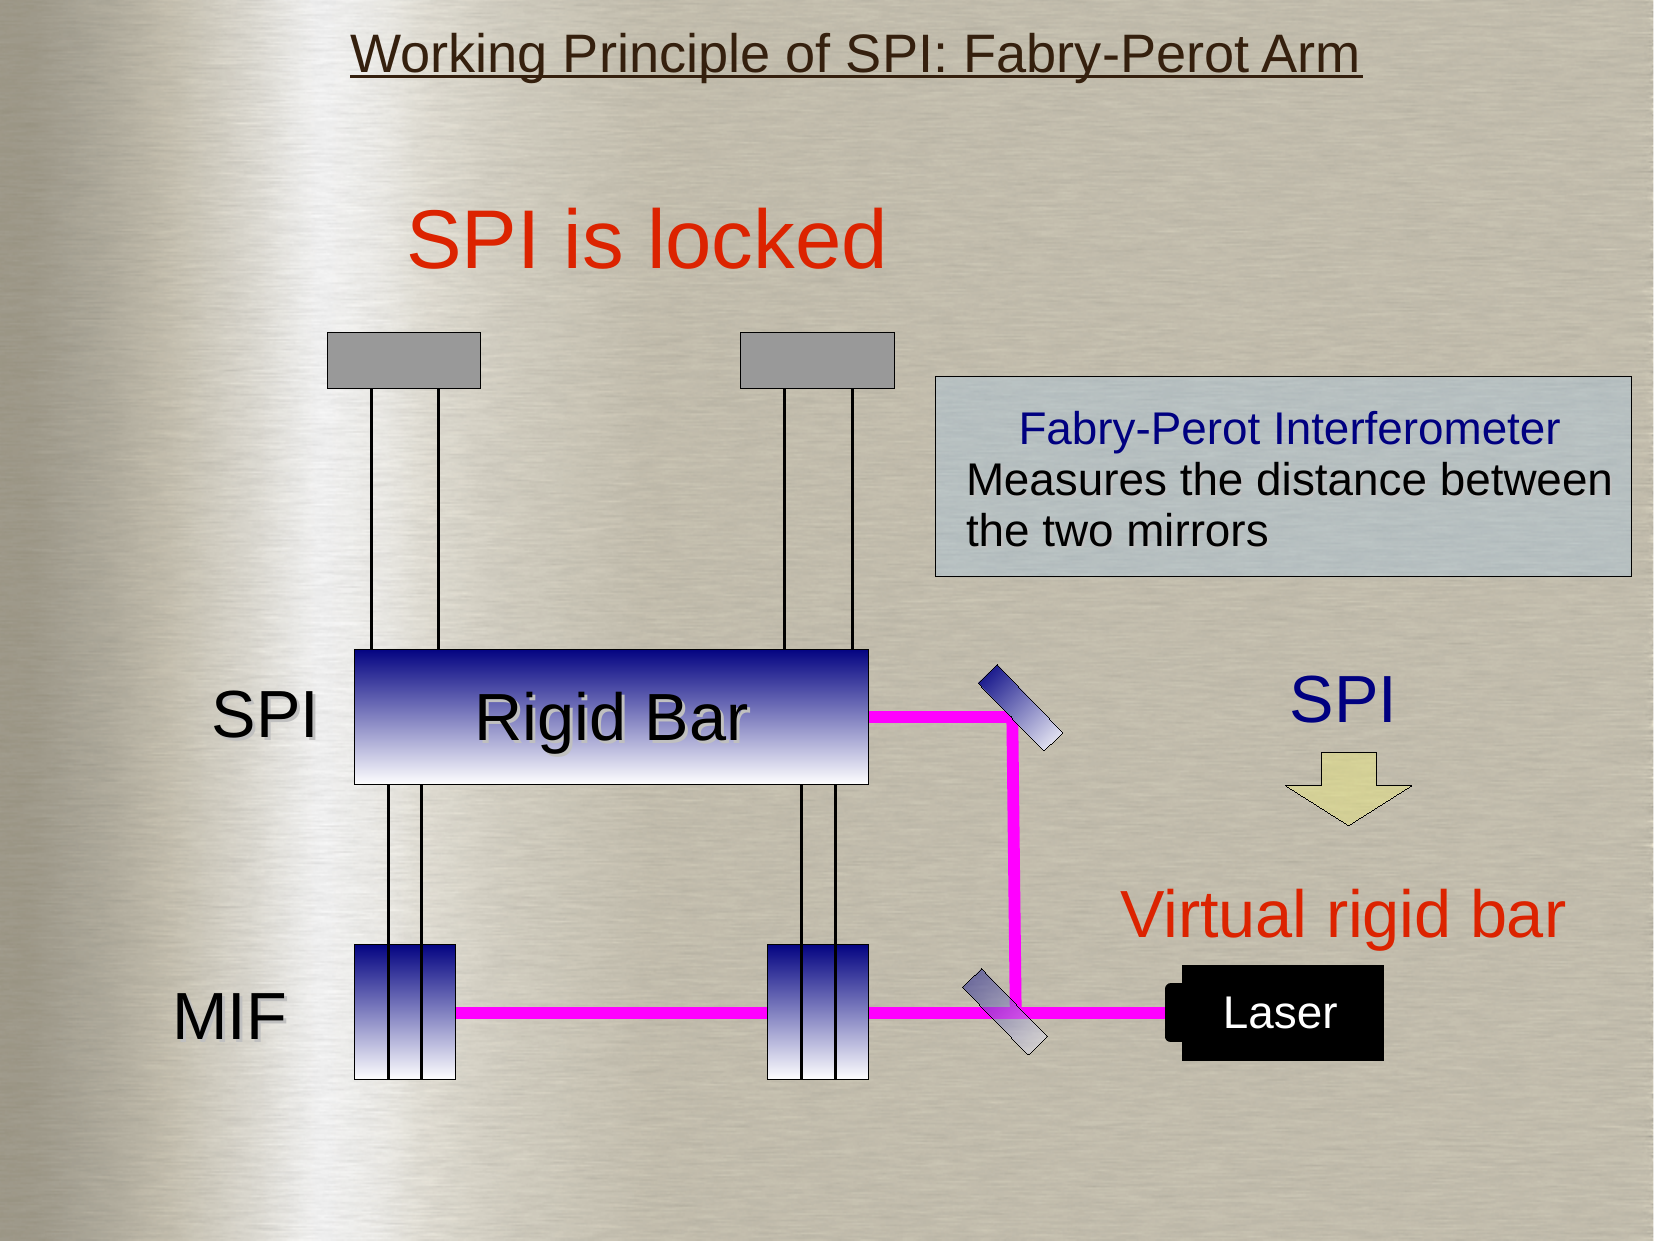

Working Principle of SPI: Fabry-Perot Arm
SPI is locked
Rigid Bar
Fabry-Perot Interferometer
Measures the distance between
the two mirrors
SPI
Virtual rigid bar
SPI
MIF
Laser